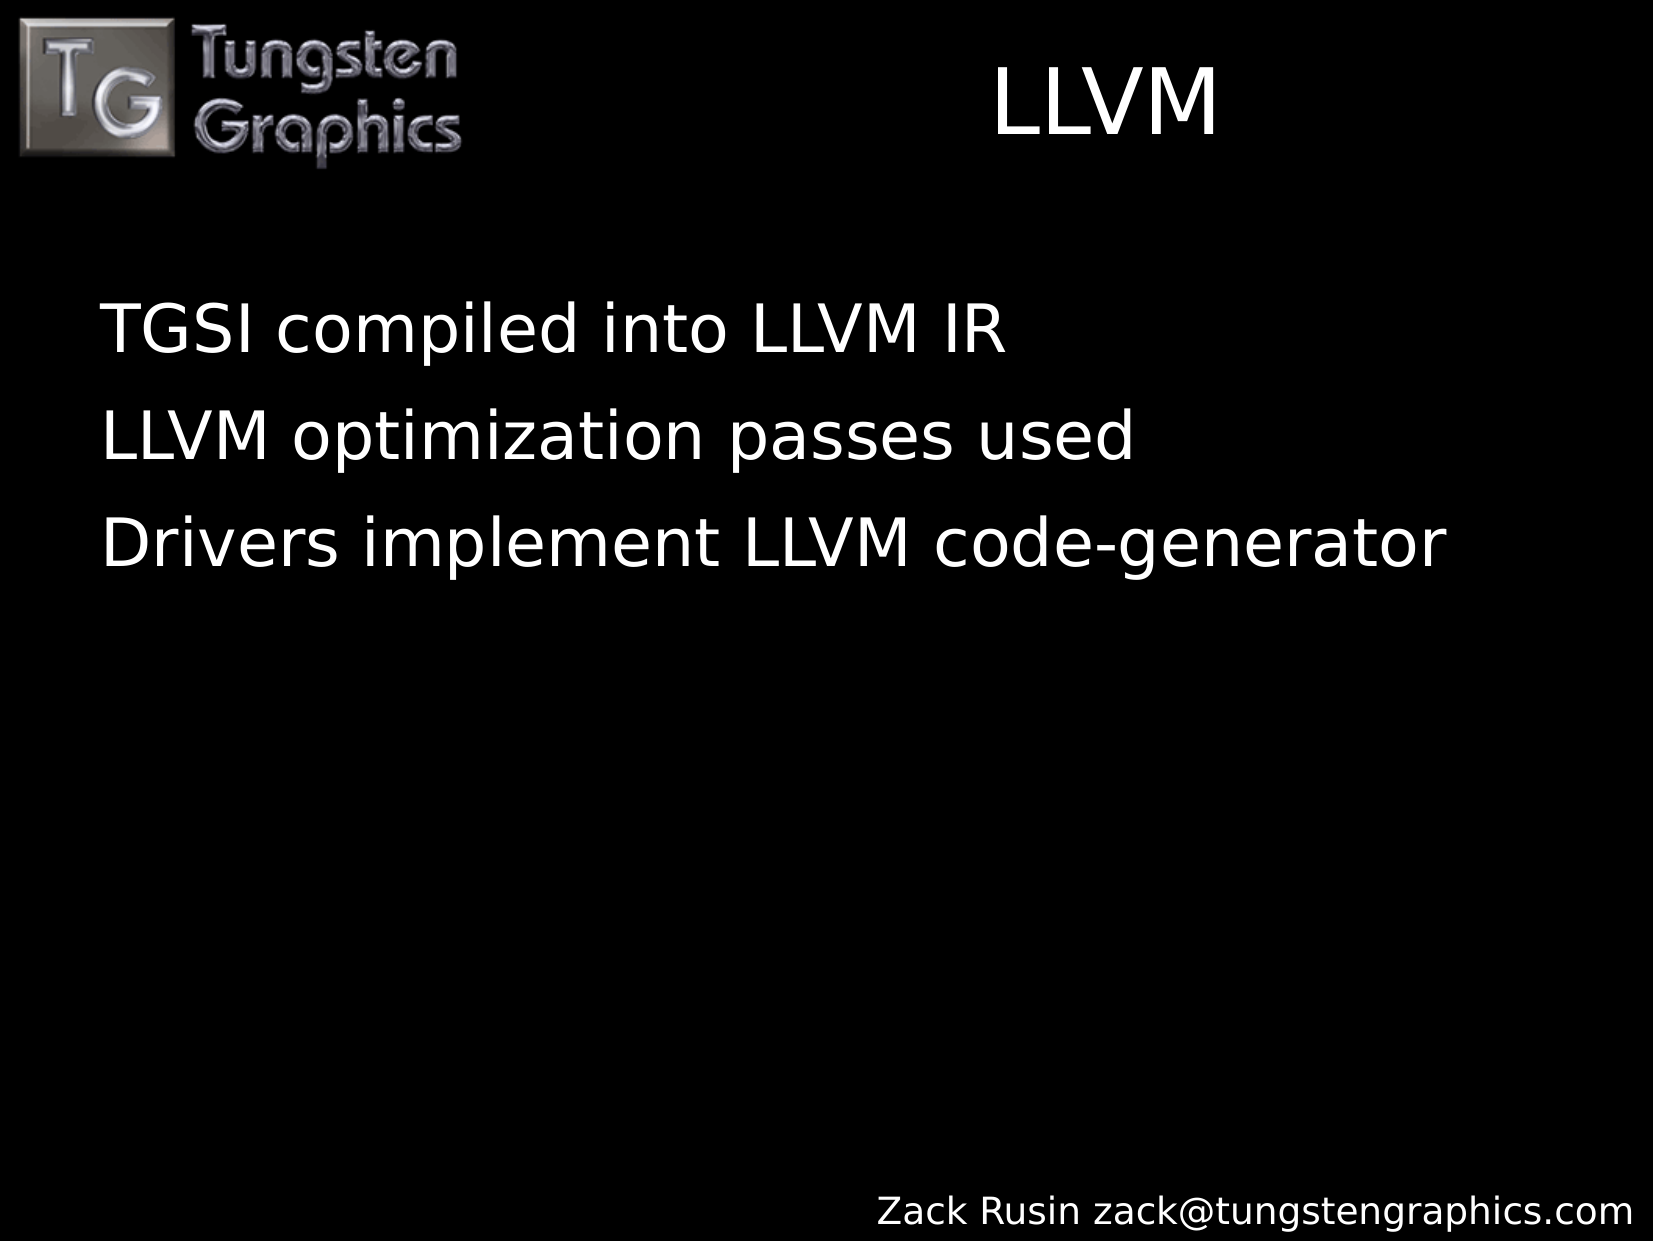

# LLVM
TGSI compiled into LLVM IR
LLVM optimization passes used
Drivers implement LLVM code-generator
Zack Rusin zack@tungstengraphics.com